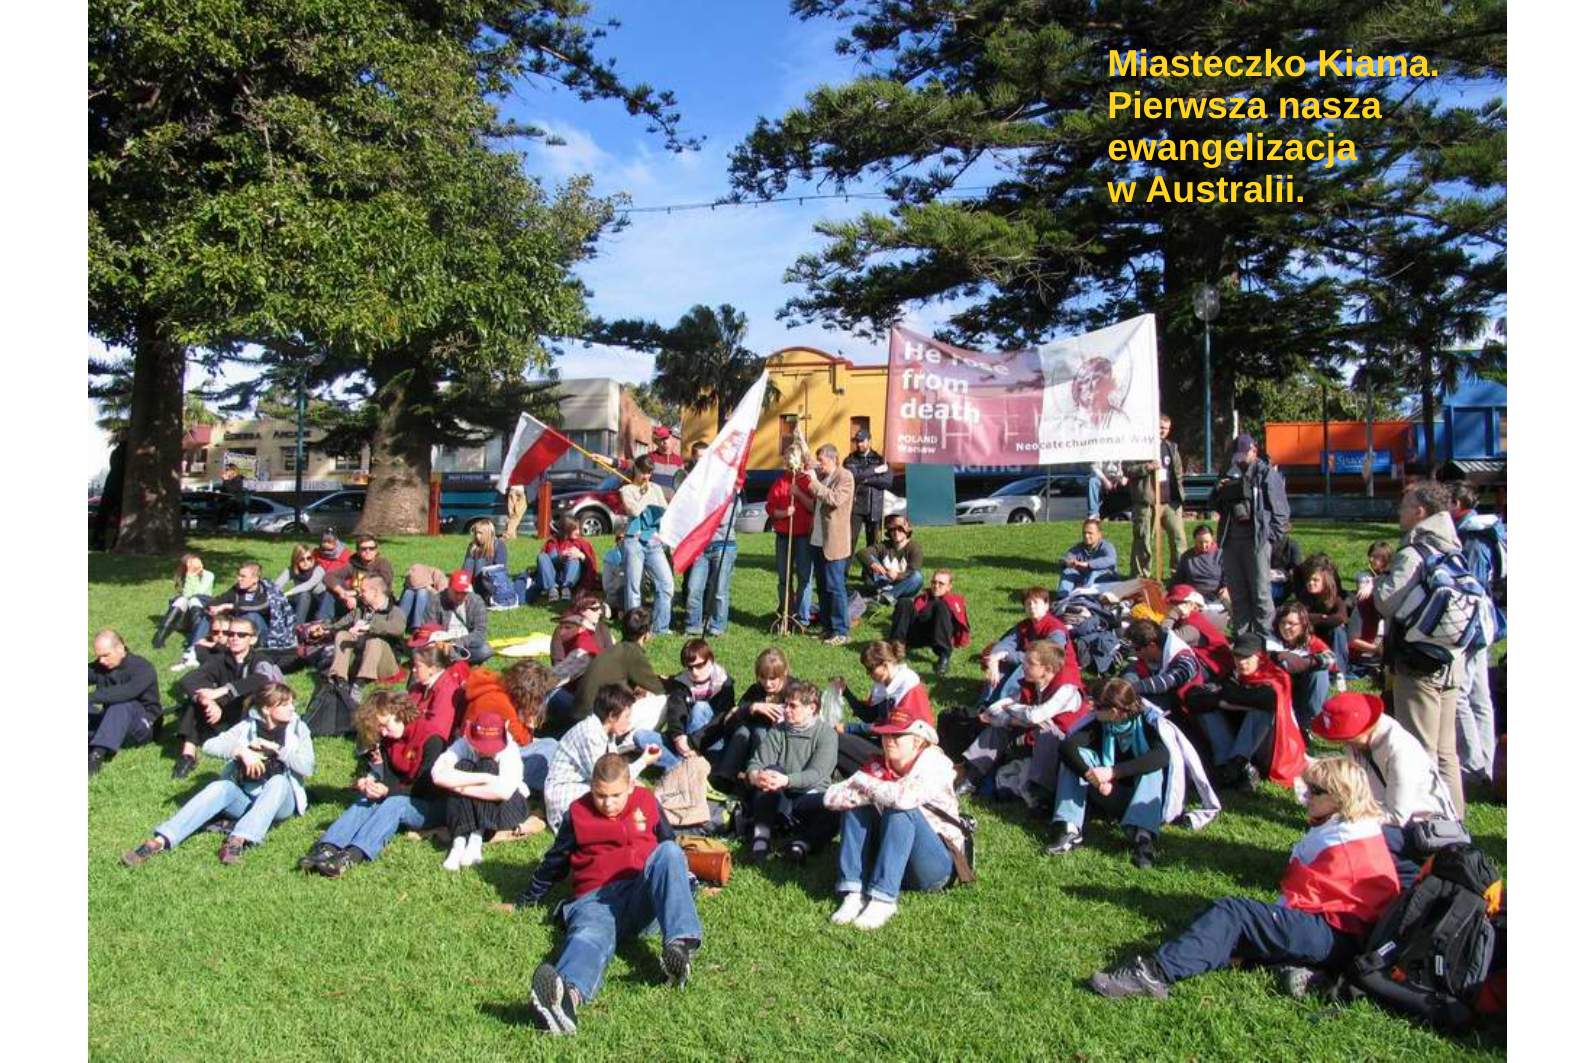

Miasteczko Kiama.
Pierwsza nasza
ewangelizacja
w Australii.